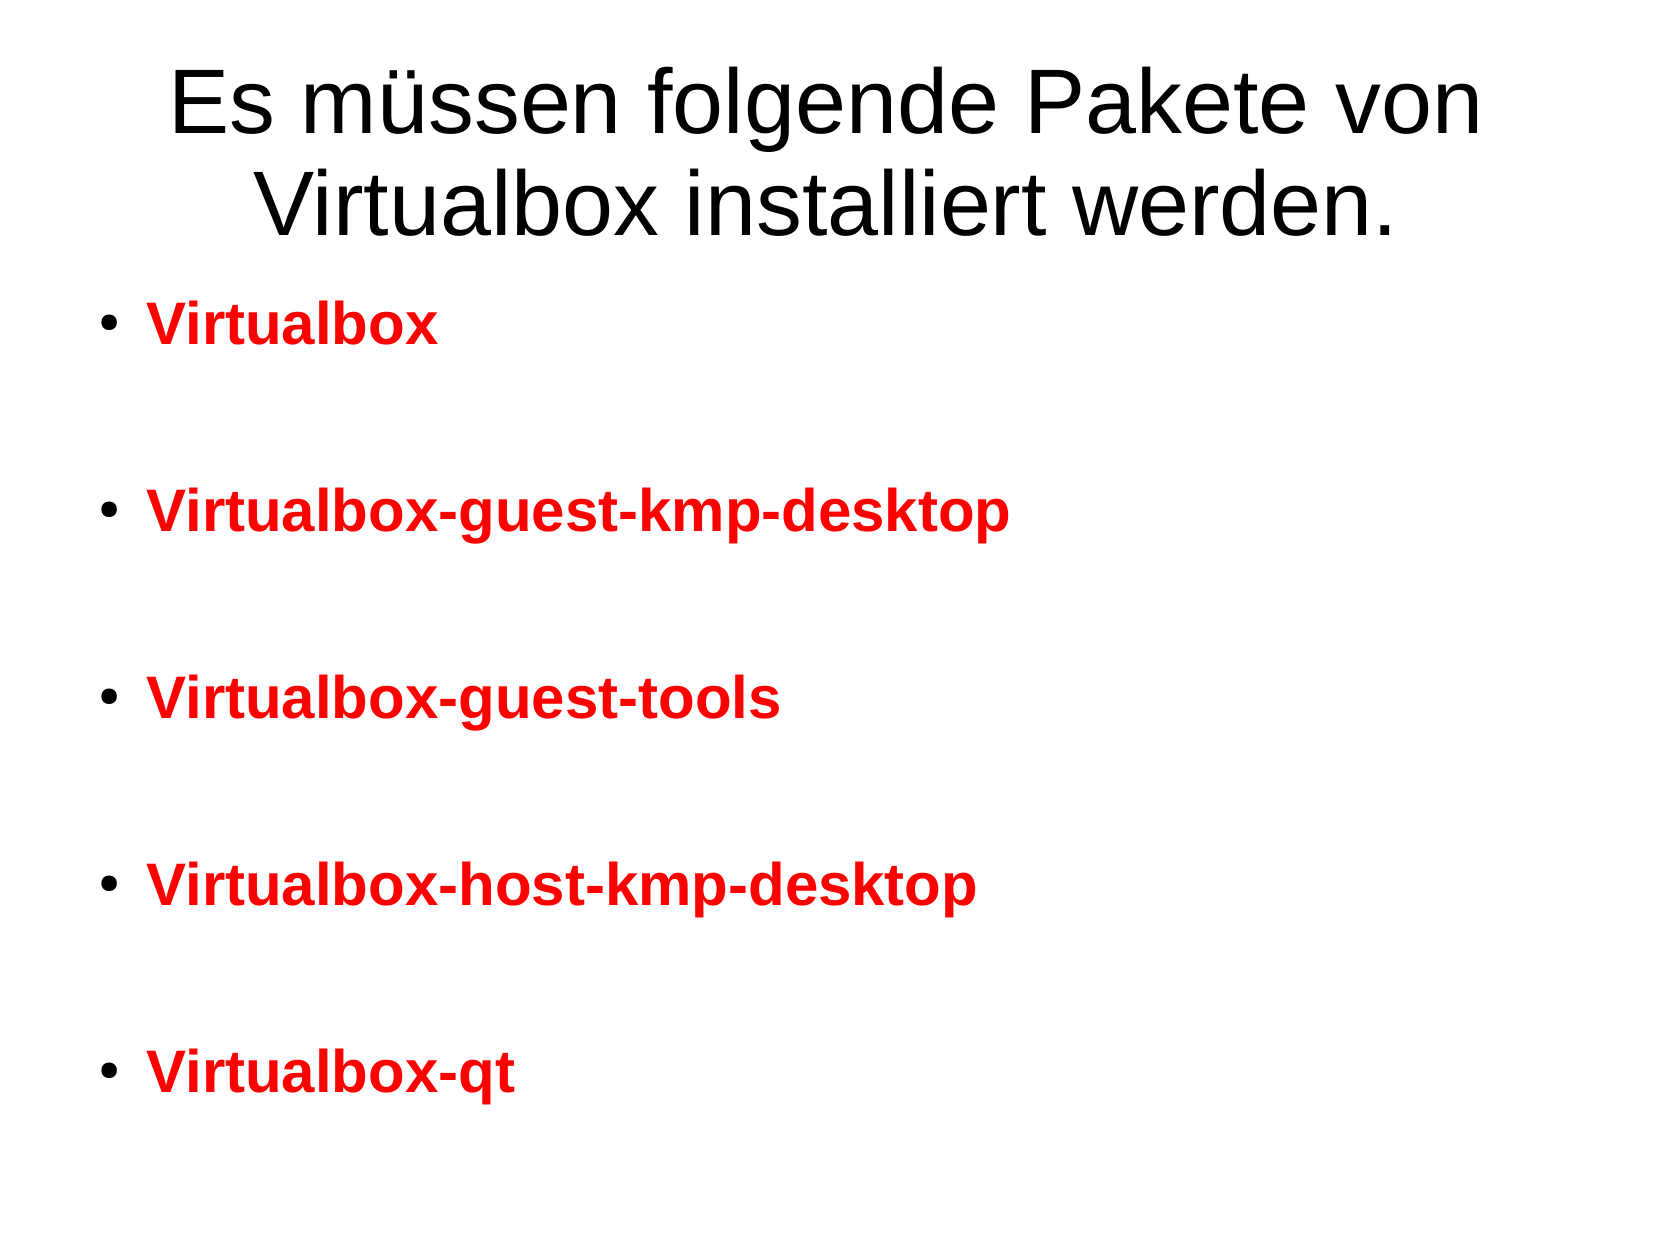

# Es müssen folgende Pakete von Virtualbox installiert werden.
Virtualbox
Virtualbox-guest-kmp-desktop
Virtualbox-guest-tools
Virtualbox-host-kmp-desktop
Virtualbox-qt